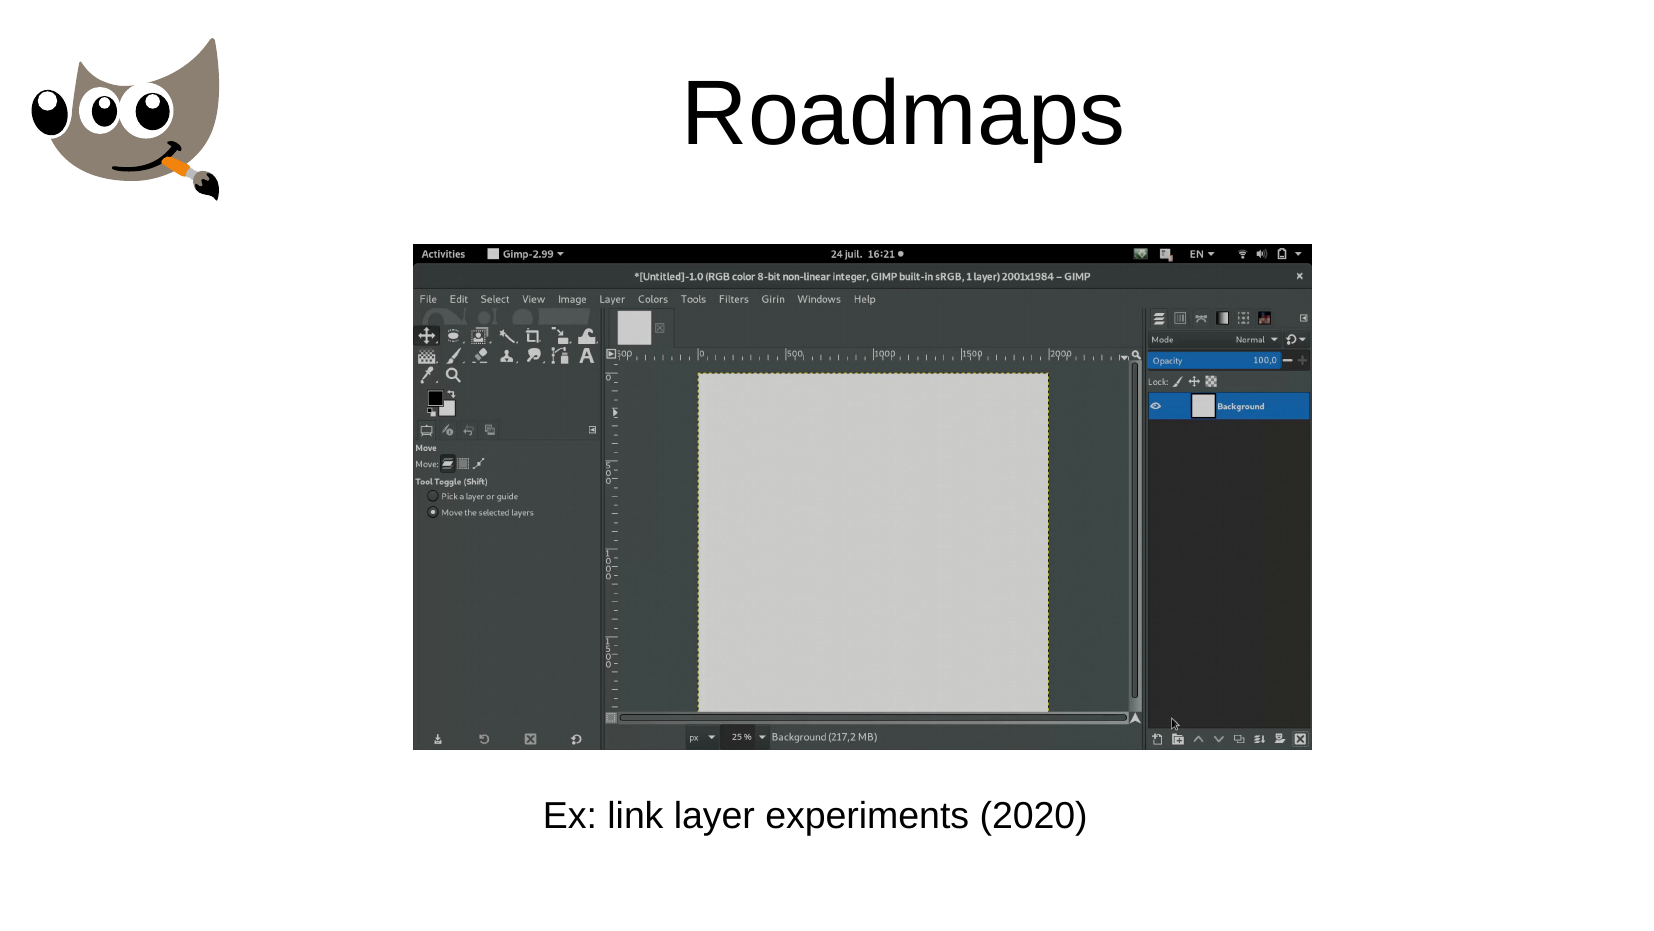

# Roadmaps
Ex: link layer experiments (2020)